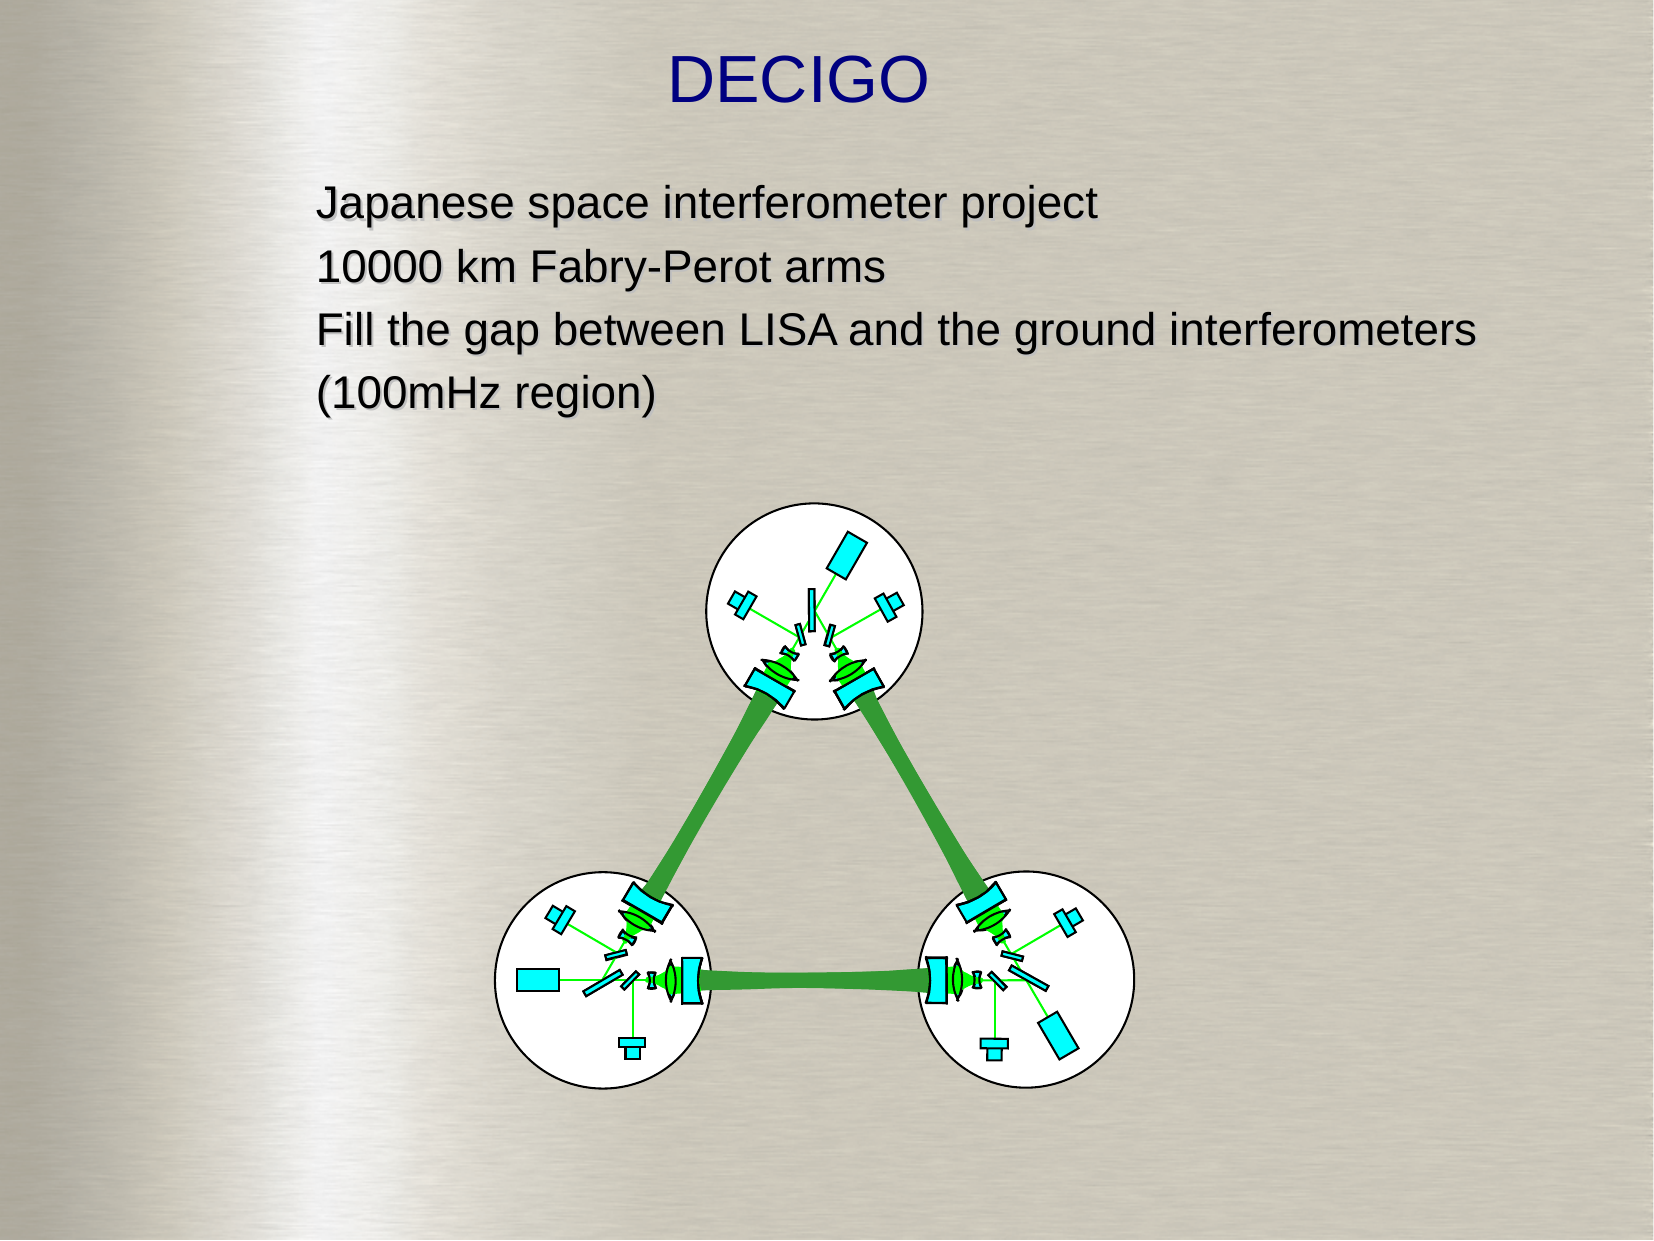

DECIGO
Japanese space interferometer project
10000 km Fabry-Perot arms
Fill the gap between LISA and the ground interferometers
(100mHz region)